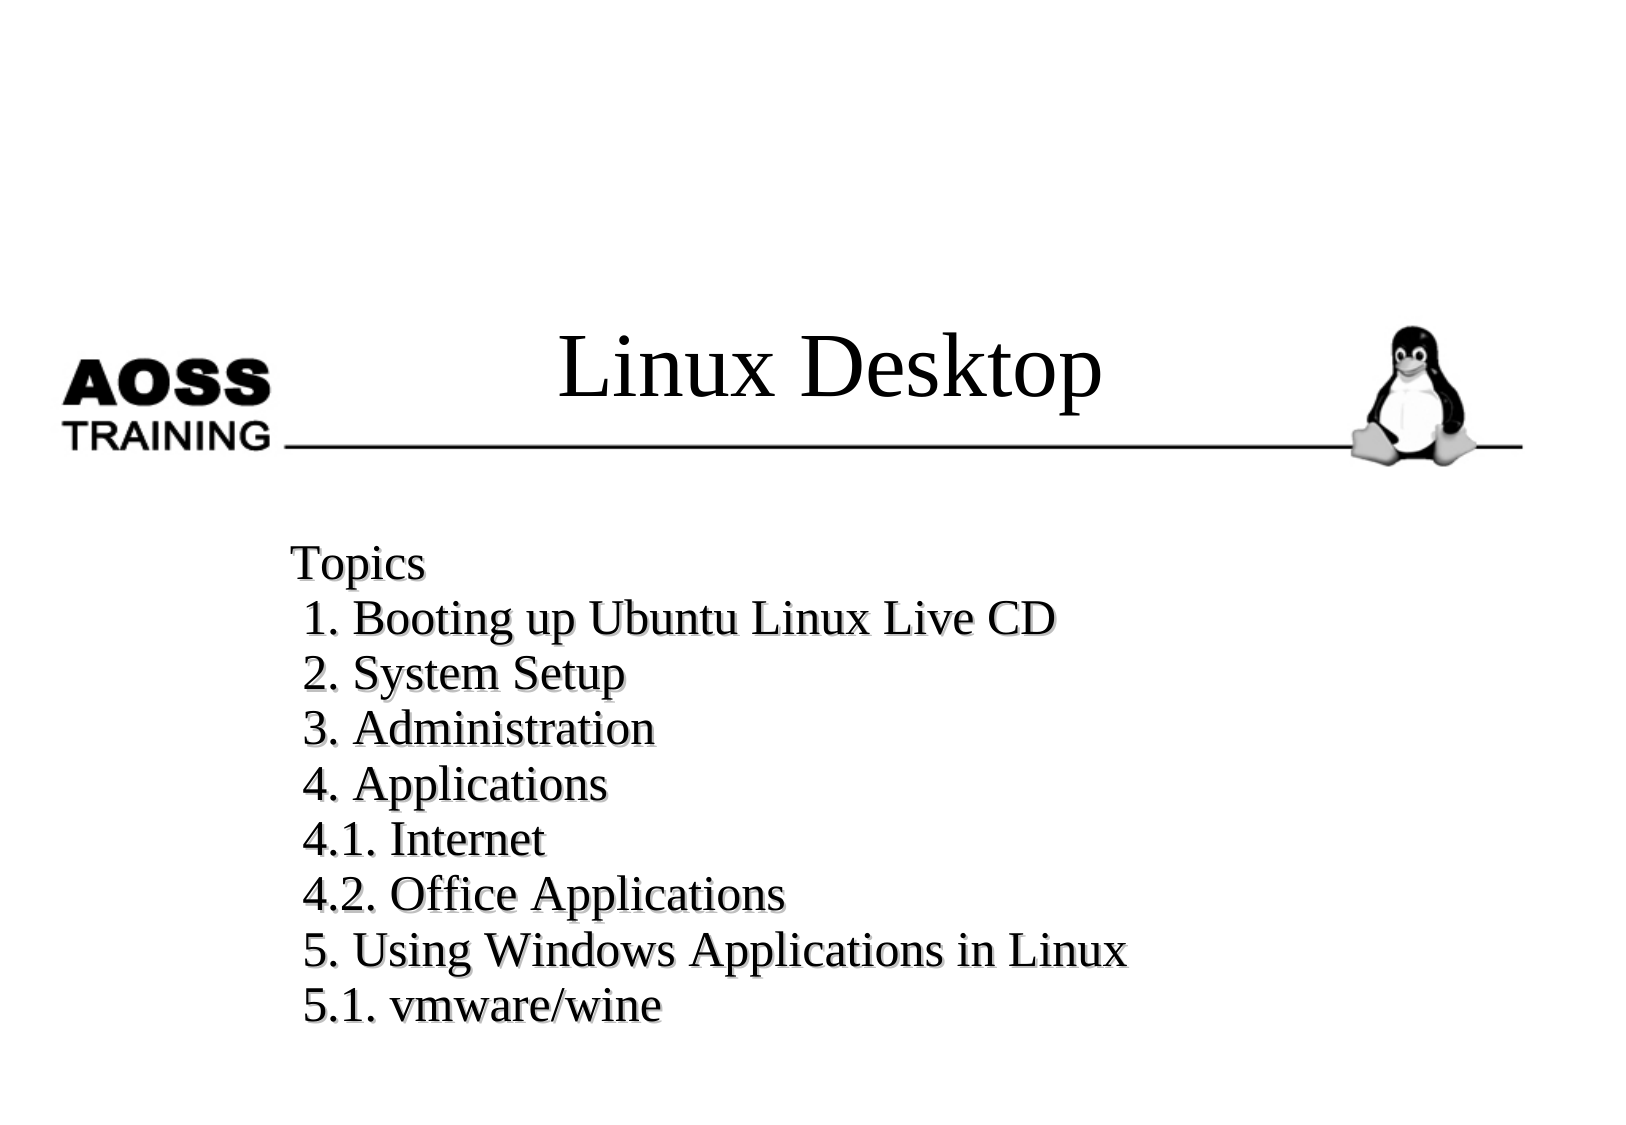

# Linux Desktop
Topics
 1. Booting up Ubuntu Linux Live CD
 2. System Setup
 3. Administration
 4. Applications
 4.1. Internet
 4.2. Office Applications
 5. Using Windows Applications in Linux
 5.1. vmware/wine